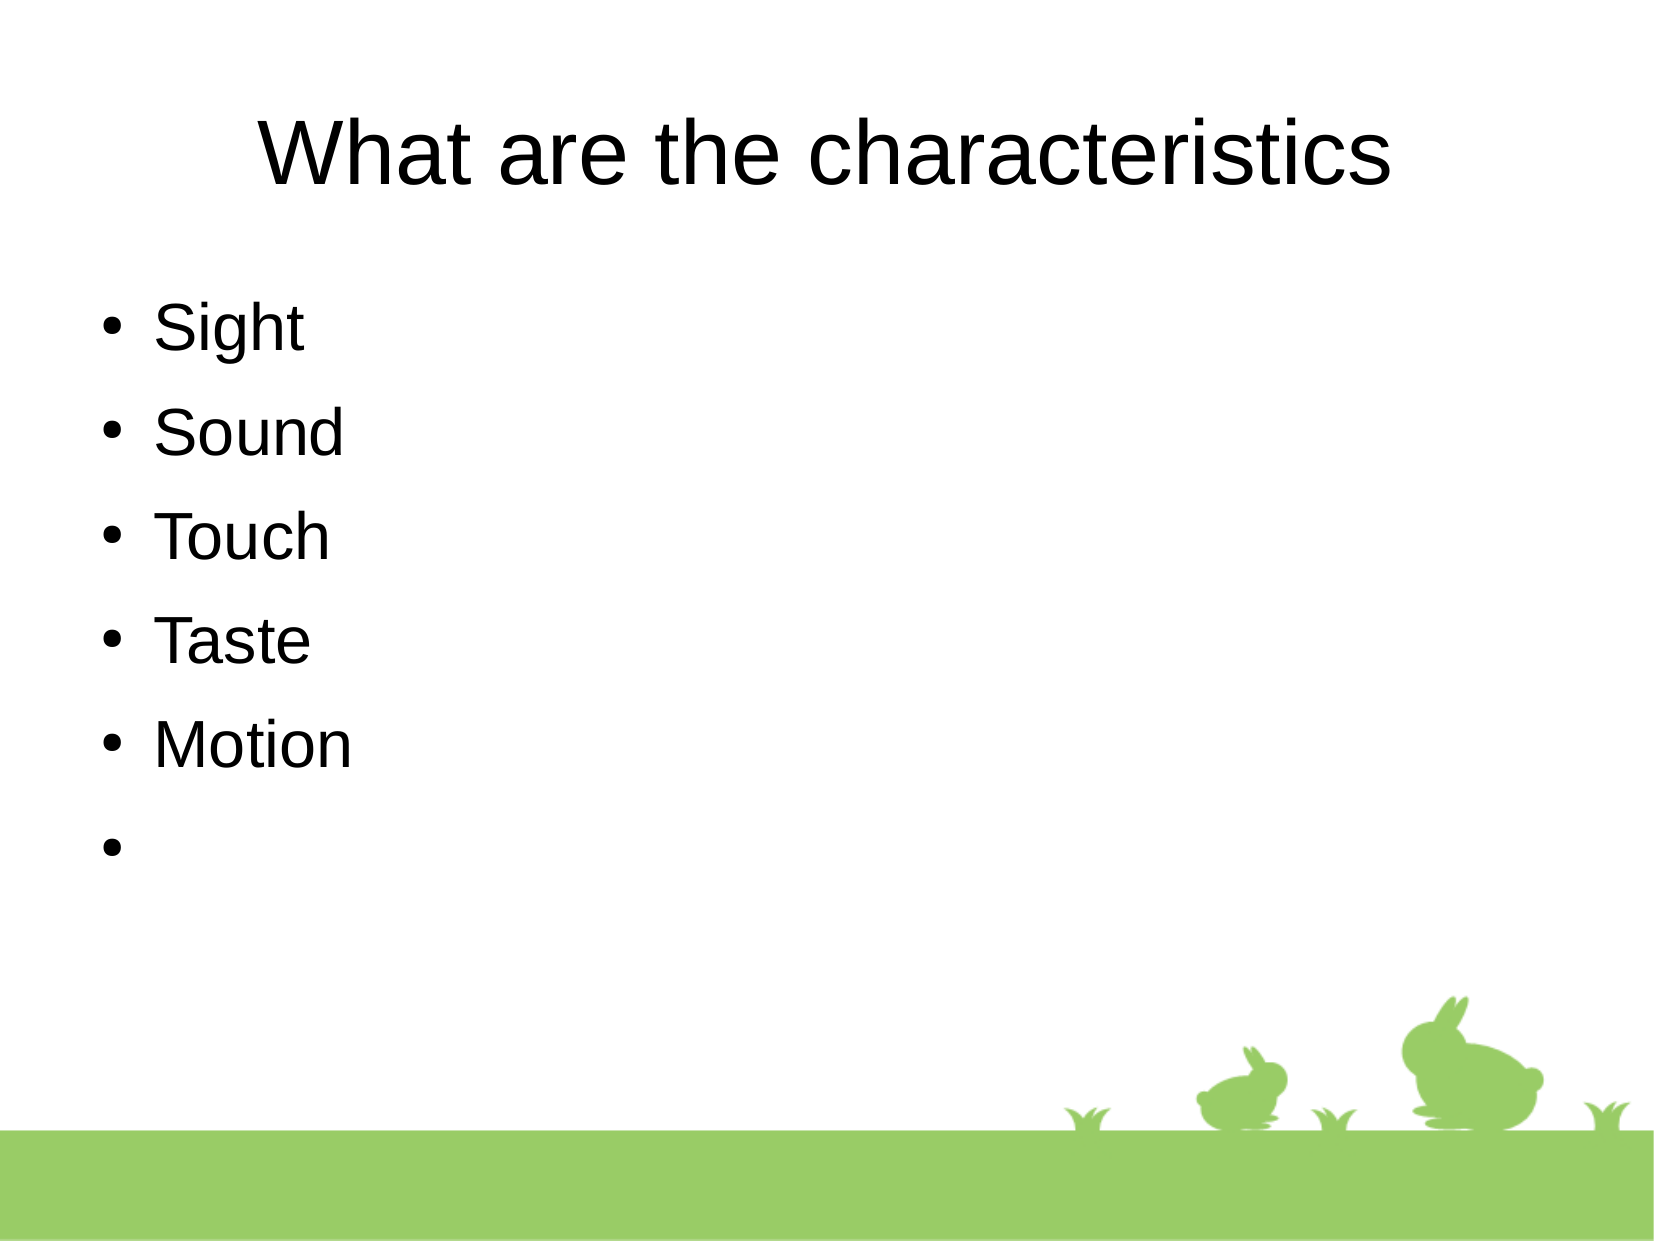

# What are the characteristics
Sight
Sound
Touch
Taste
Motion